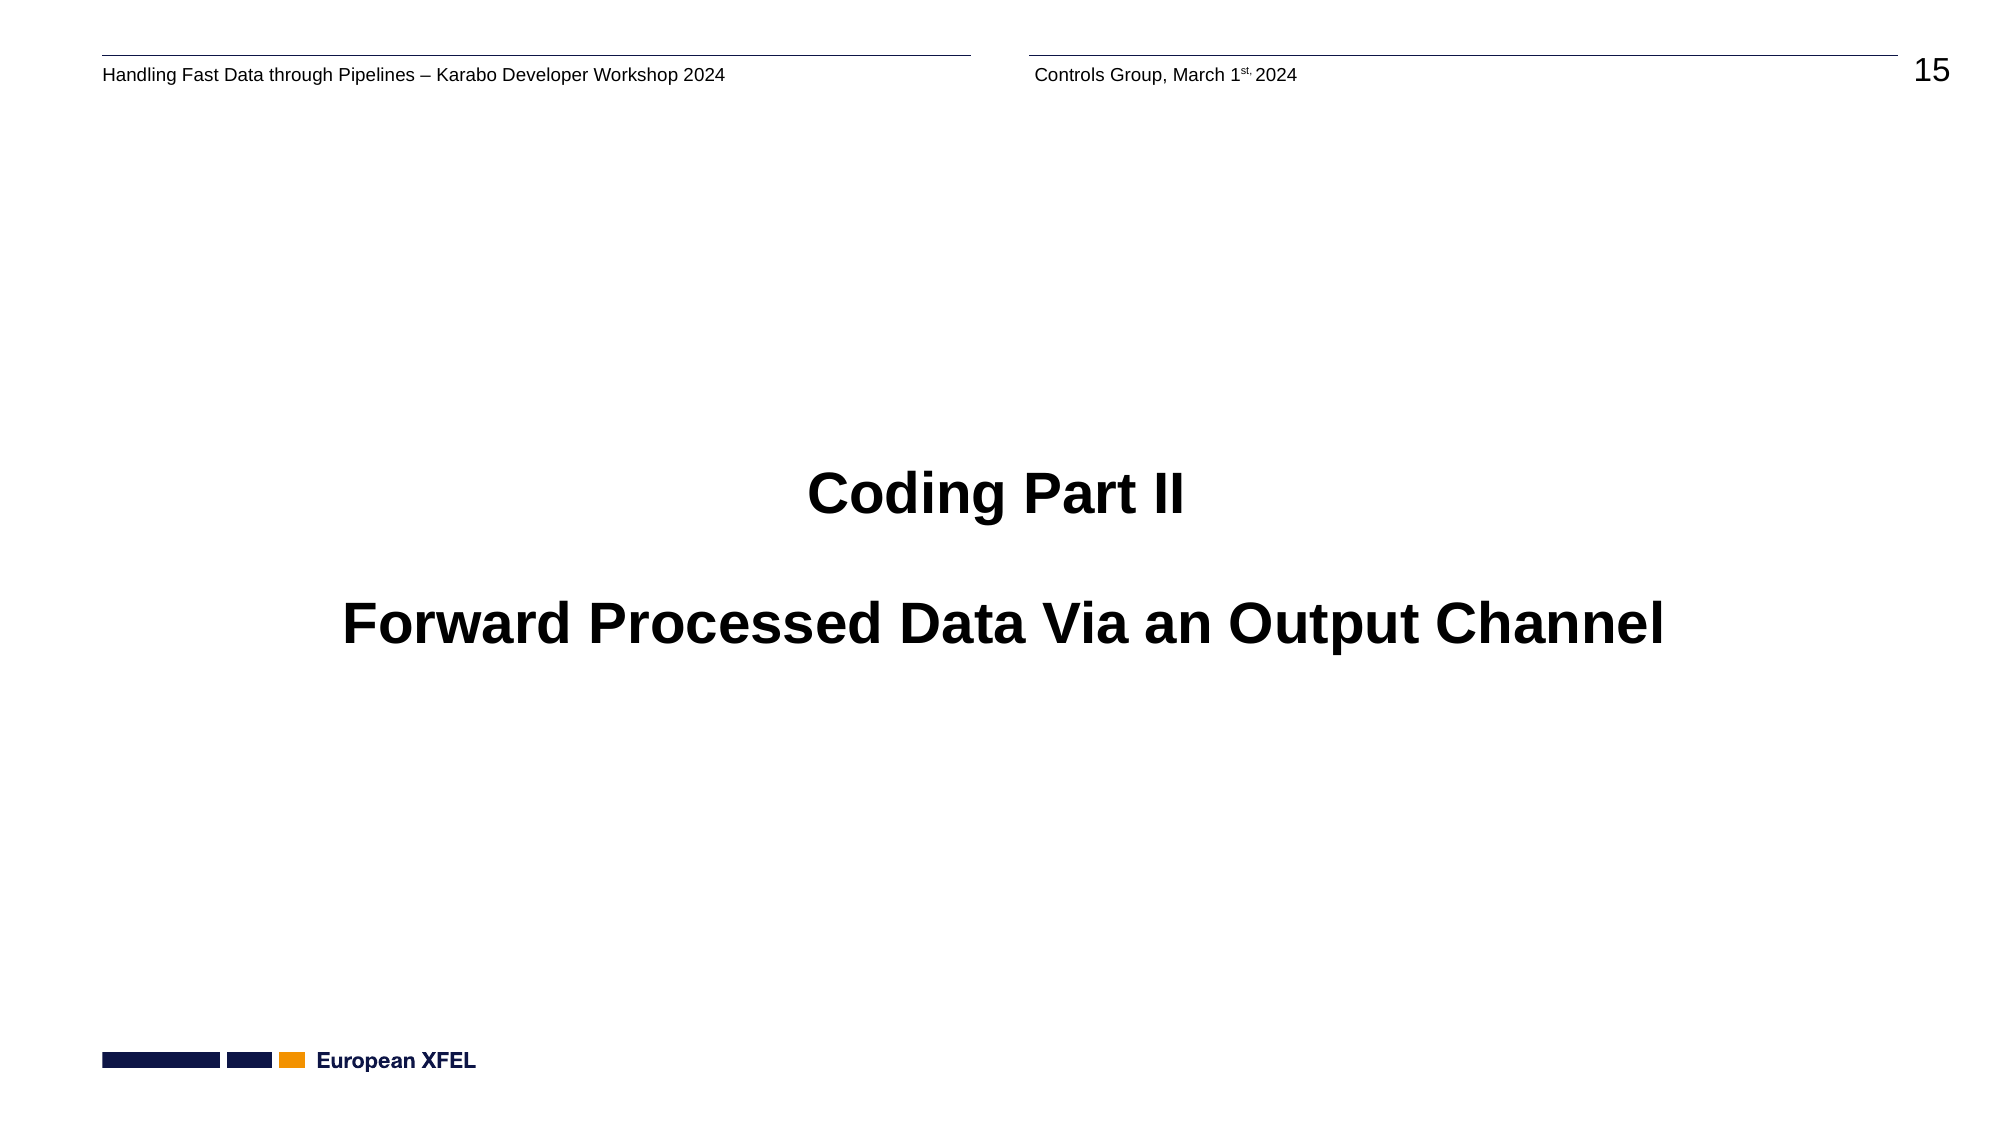

# Coding Part II Forward Processed Data Via an Output Channel